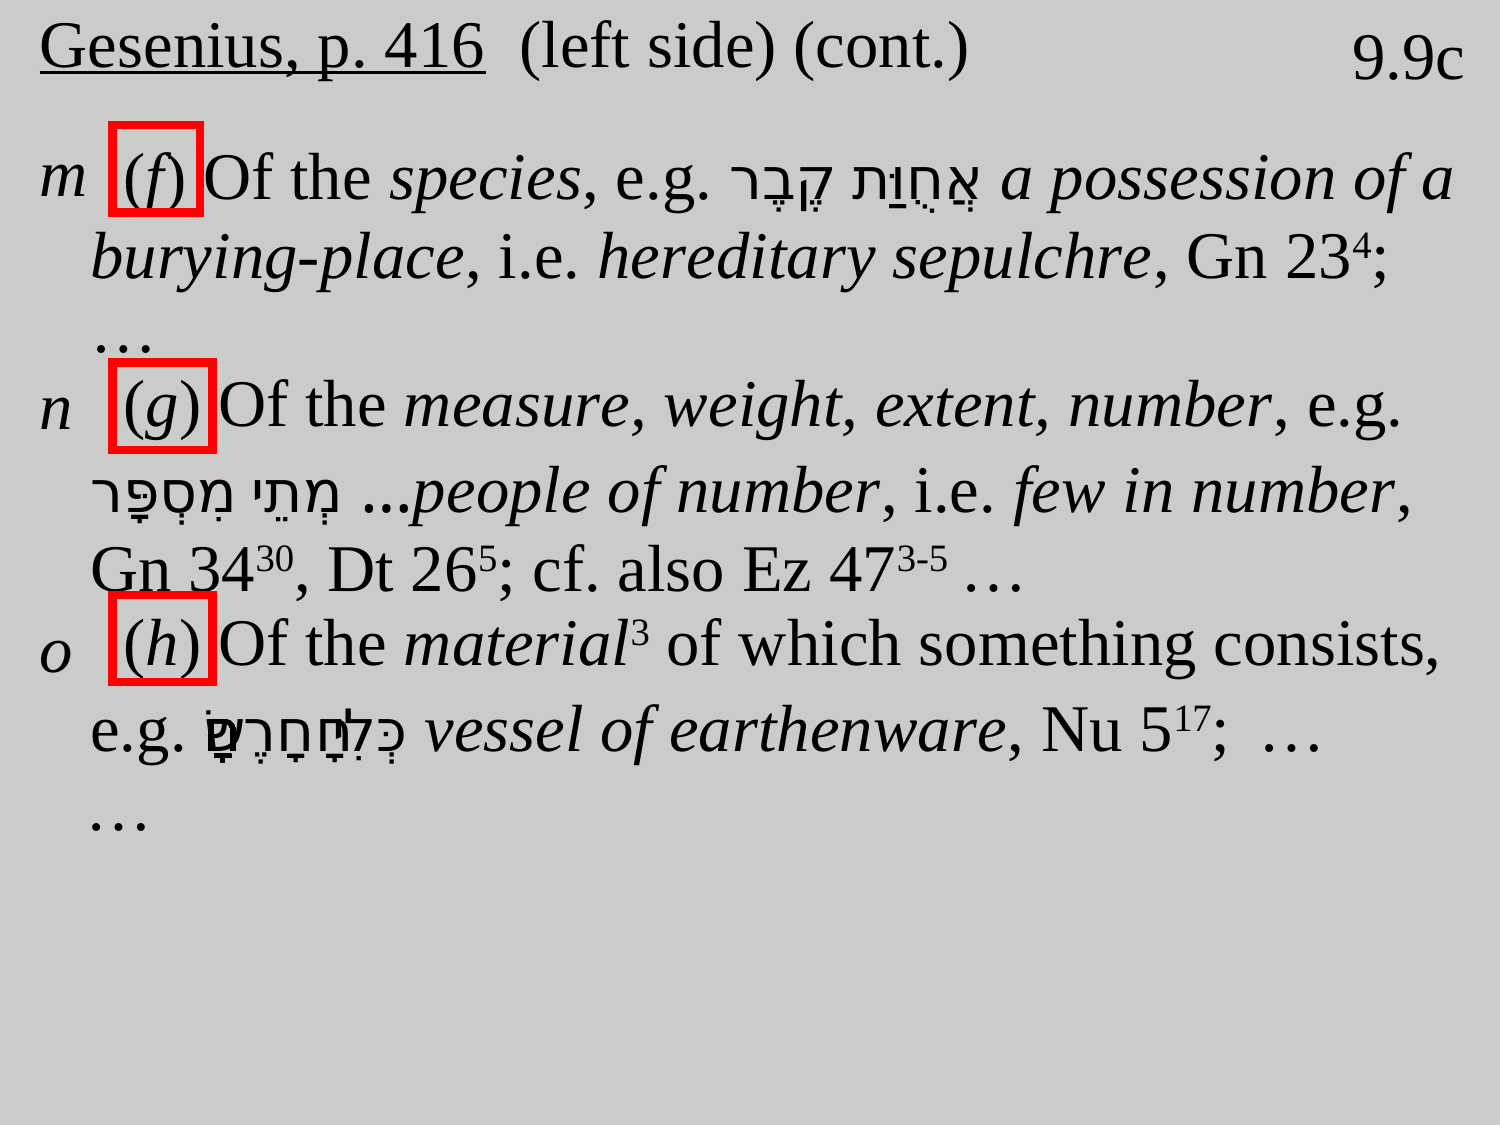

Gesenius, p. 416 (left side) (cont.)
9.9c
 (f) Of the species, e.g. אֲחֻוַּת קֶבֶר a possession of a burying-place, i.e. hereditary sepulchre, Gn 234;
…
 (g) Of the measure, weight, extent, number, e.g.
מְתֵי מִסְפָּר …people of number, i.e. few in number,
Gn 3430, Dt 265; cf. also Ez 473-5 …
 (h) Of the material3 of which something consists, e.g. כְּלִי חָ֑רֶשׂ vessel of earthenware, Nu 517; …
…
m
n
o